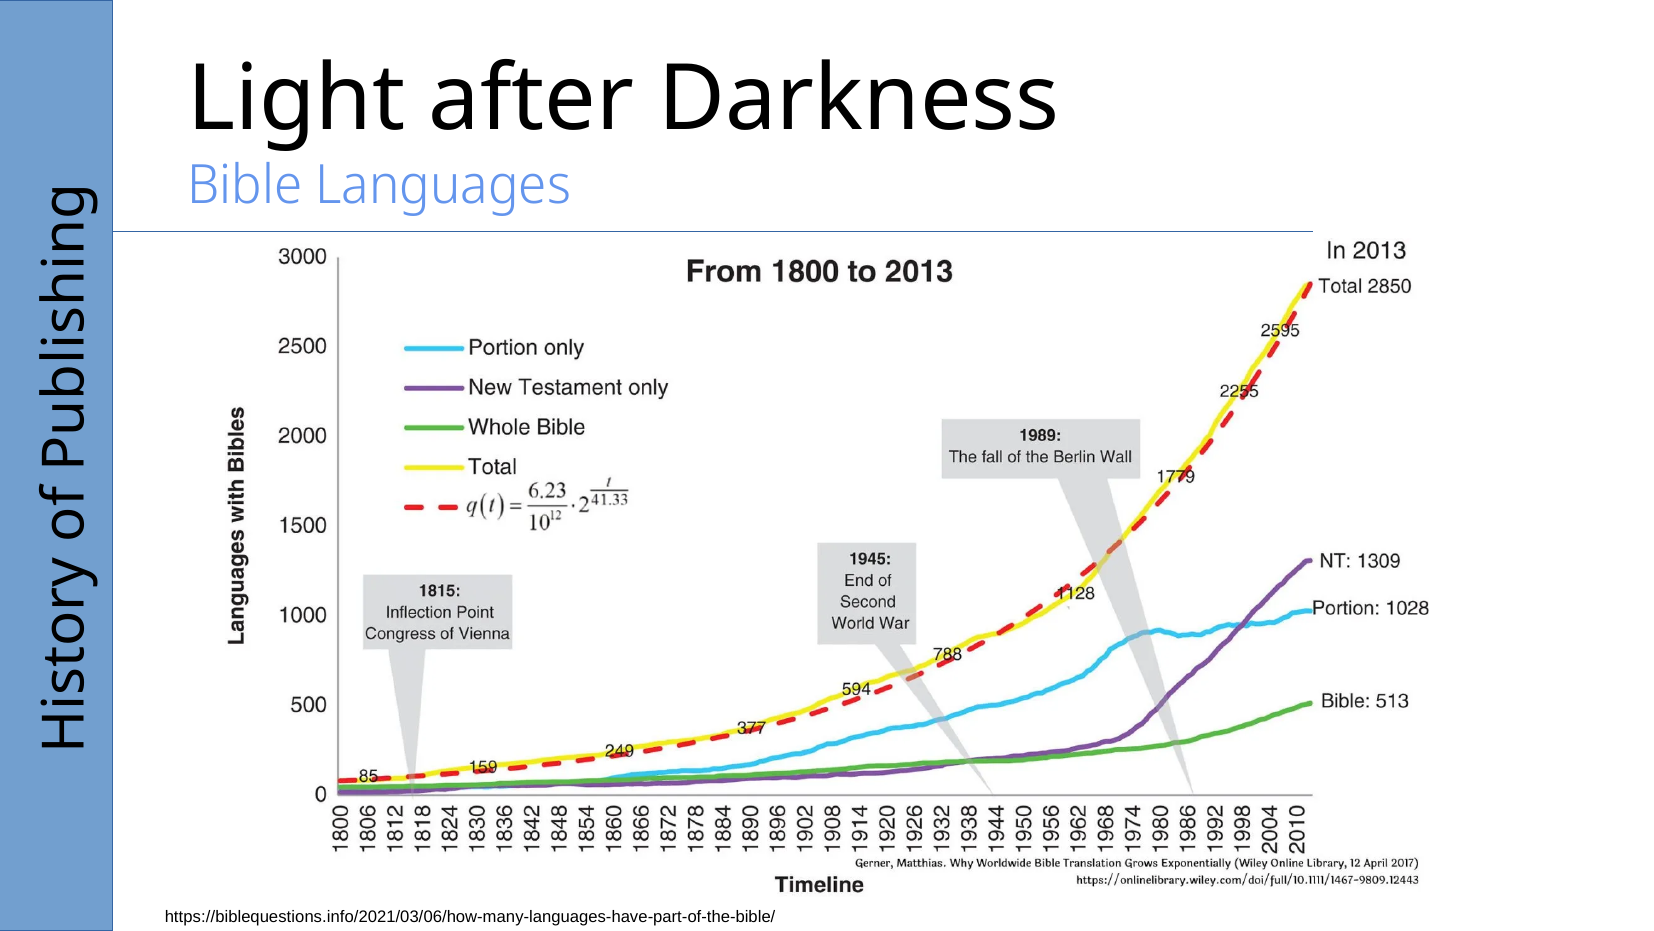

# Light after Darkness
Bible Languages
History of Publishing
https://biblequestions.info/2021/03/06/how-many-languages-have-part-of-the-bible/